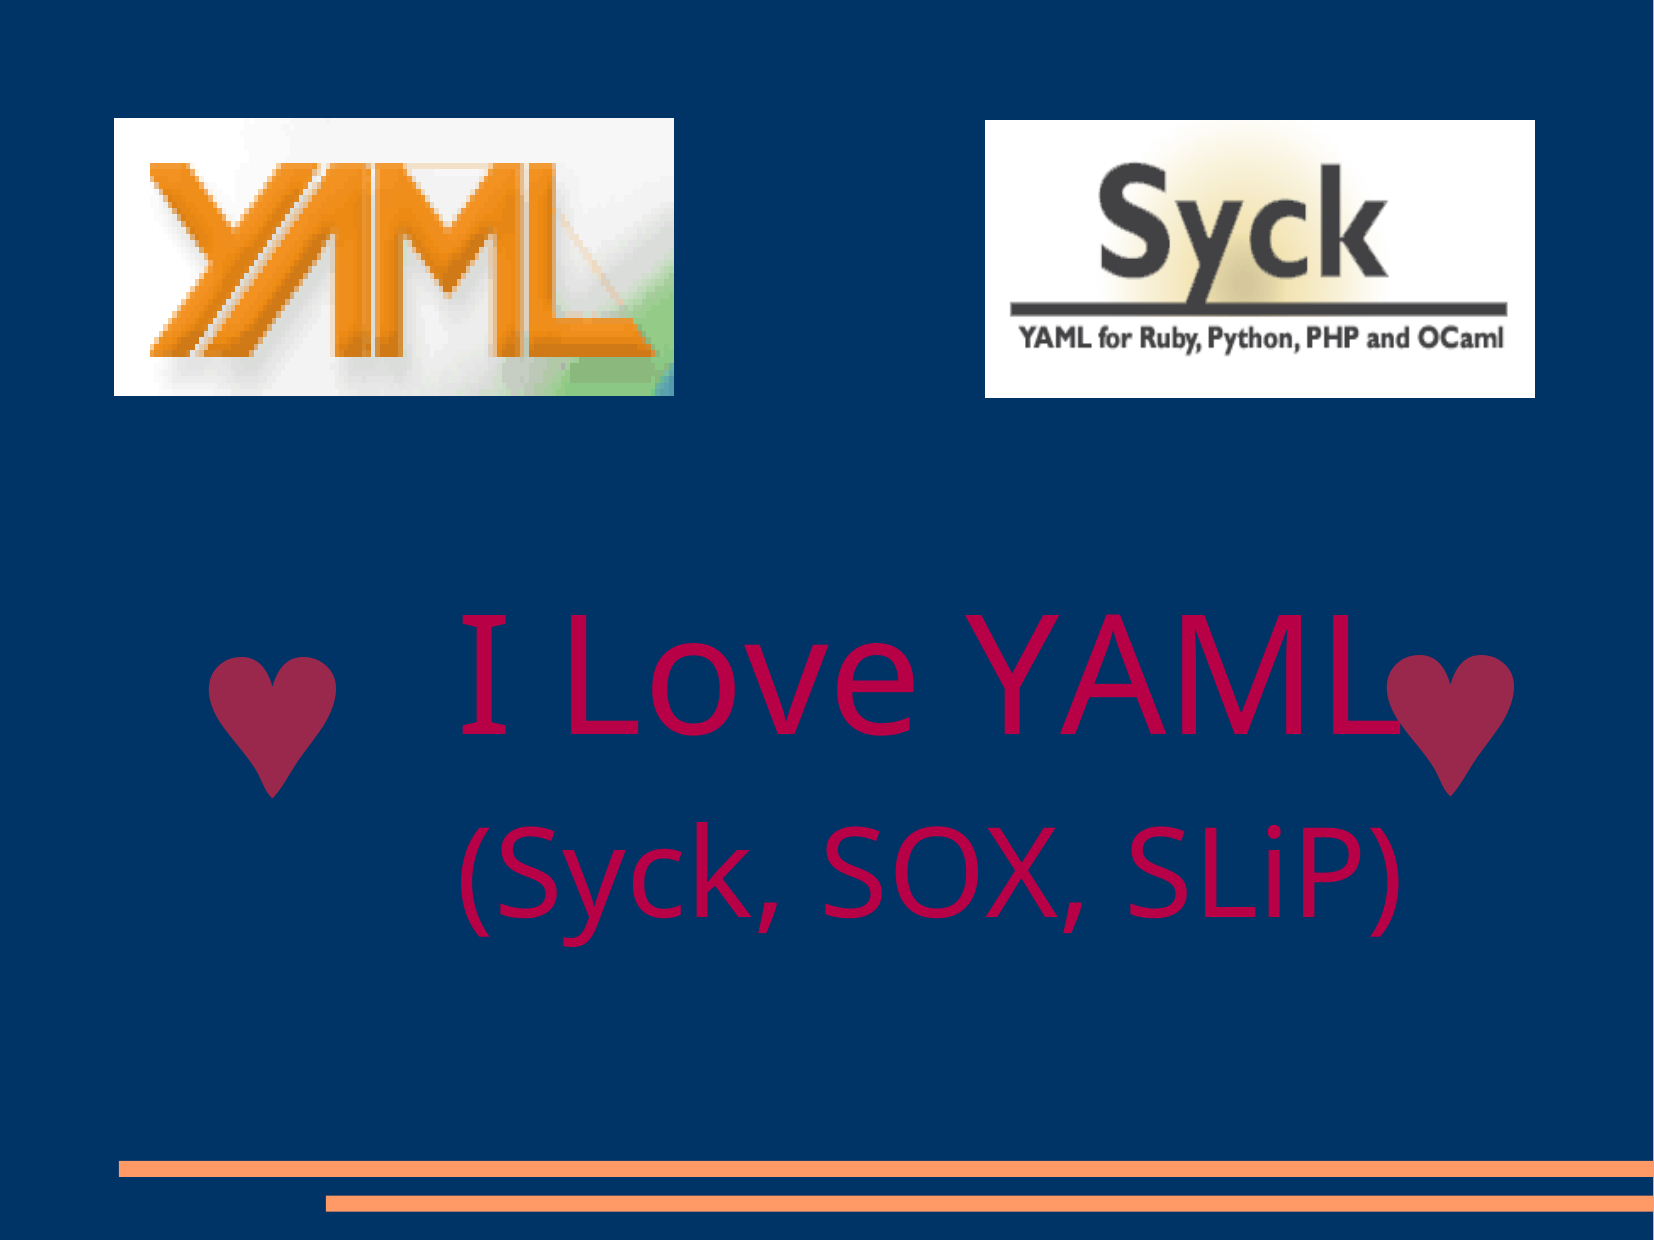

I Love YAML
(Syck, SOX, SLiP)

